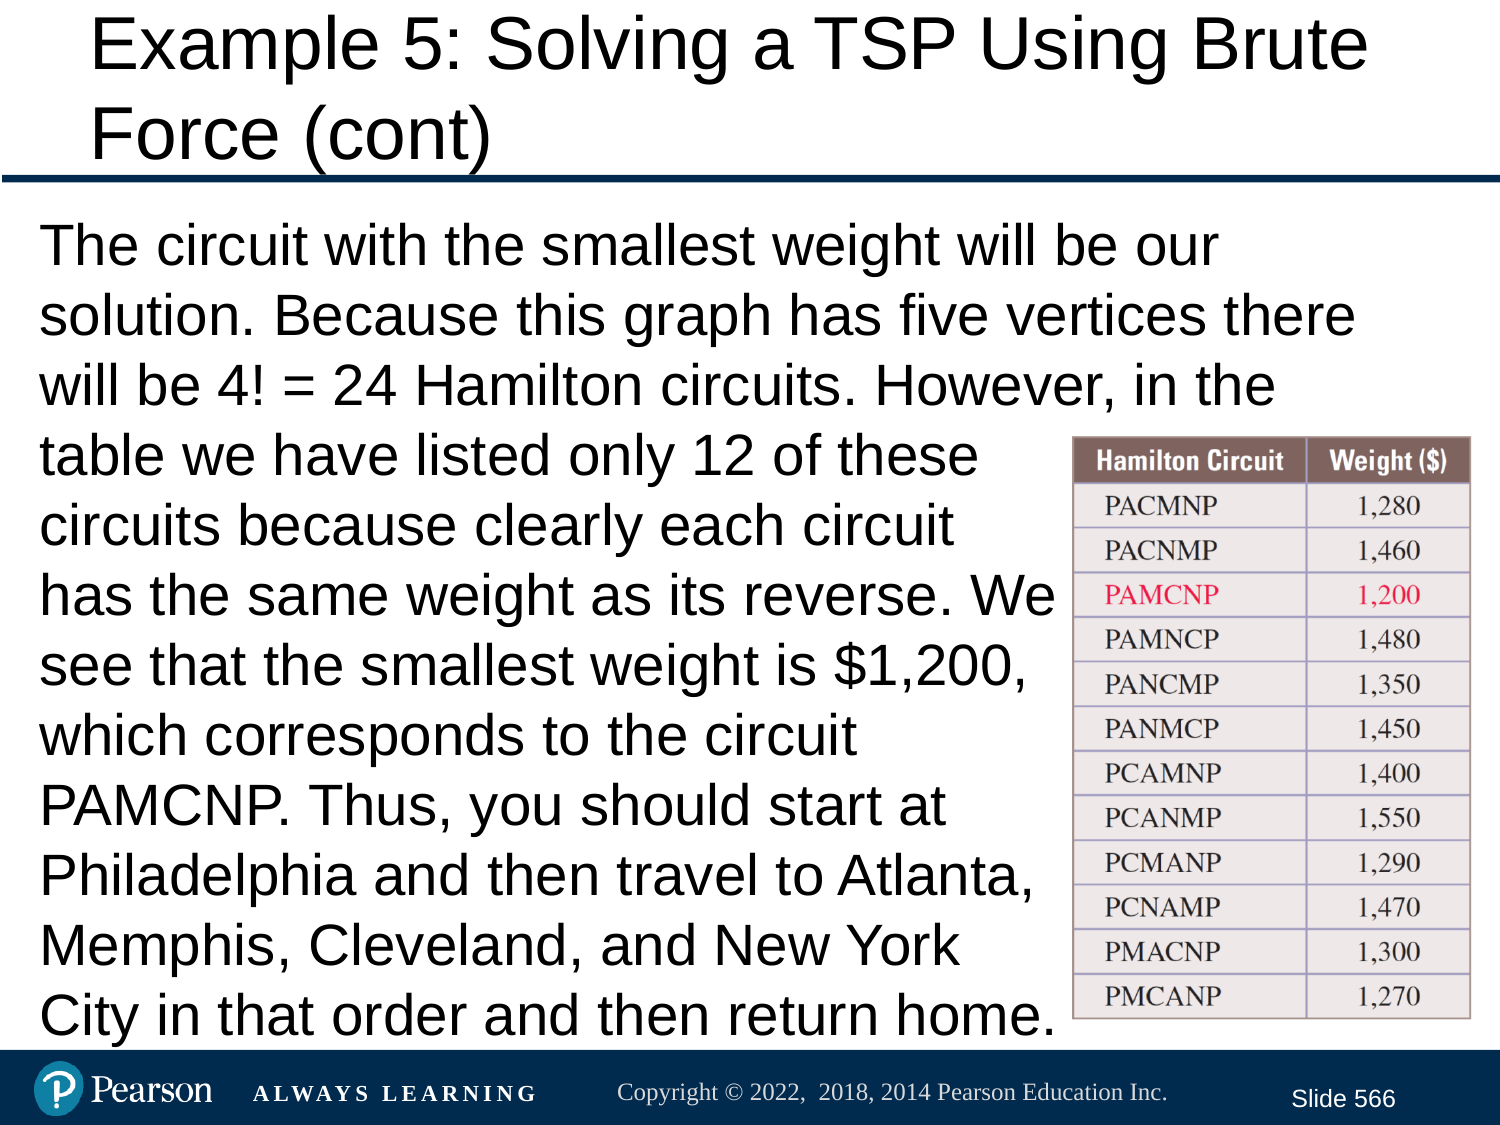

Example 5: Solving a TSP Using Brute Force (cont)
The circuit with the smallest weight will be our solution. Because this graph has five vertices there will be 4! = 24 Hamilton circuits. However, in the table we have listed only 12 of these circuits because clearly each circuit has the same weight as its reverse. We see that the smallest weight is $1,200, which corresponds to the circuit PAMCNP. Thus, you should start at Philadelphia and then travel to Atlanta, Memphis, Cleveland, and New York City in that order and then return home.